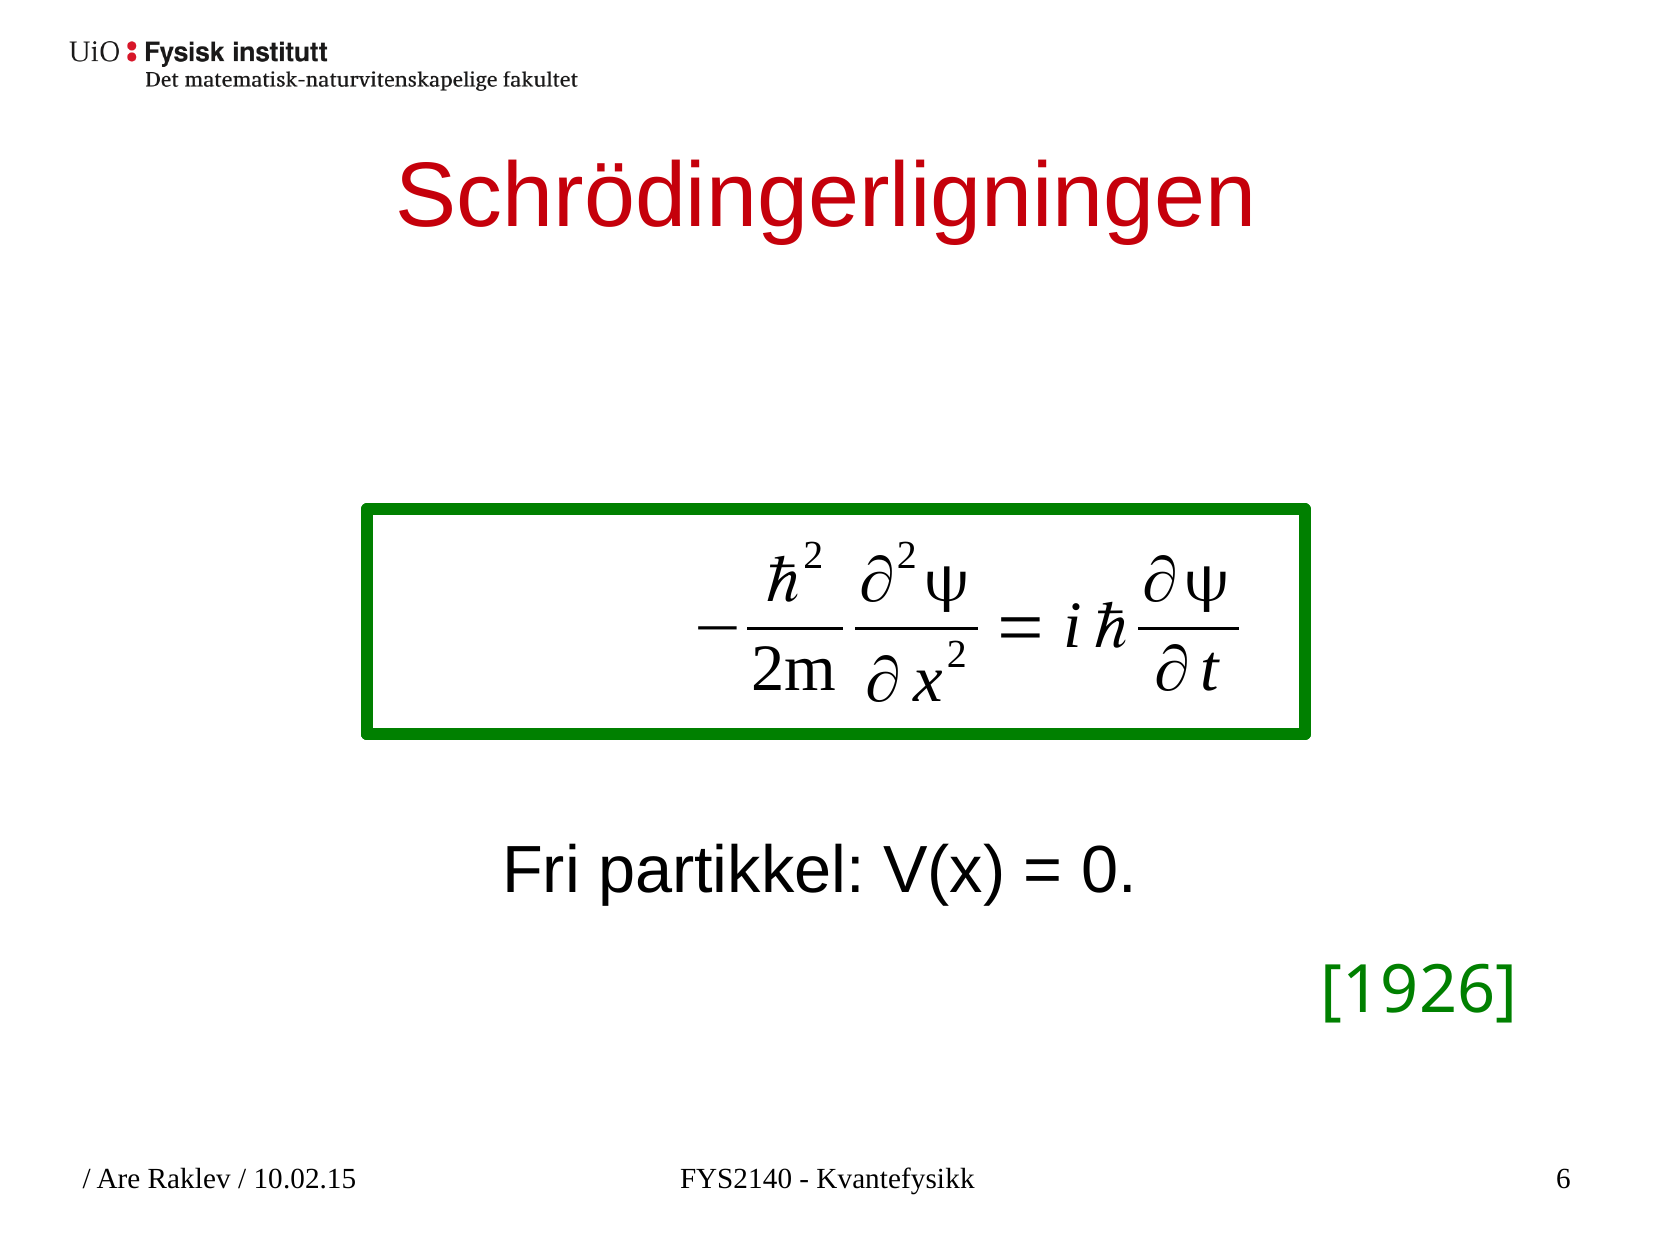

# Schrödingerligningen
Fri partikkel: V(x) = 0.
[1926]
/ Are Raklev / 10.02.15
FYS2140 - Kvantefysikk
6